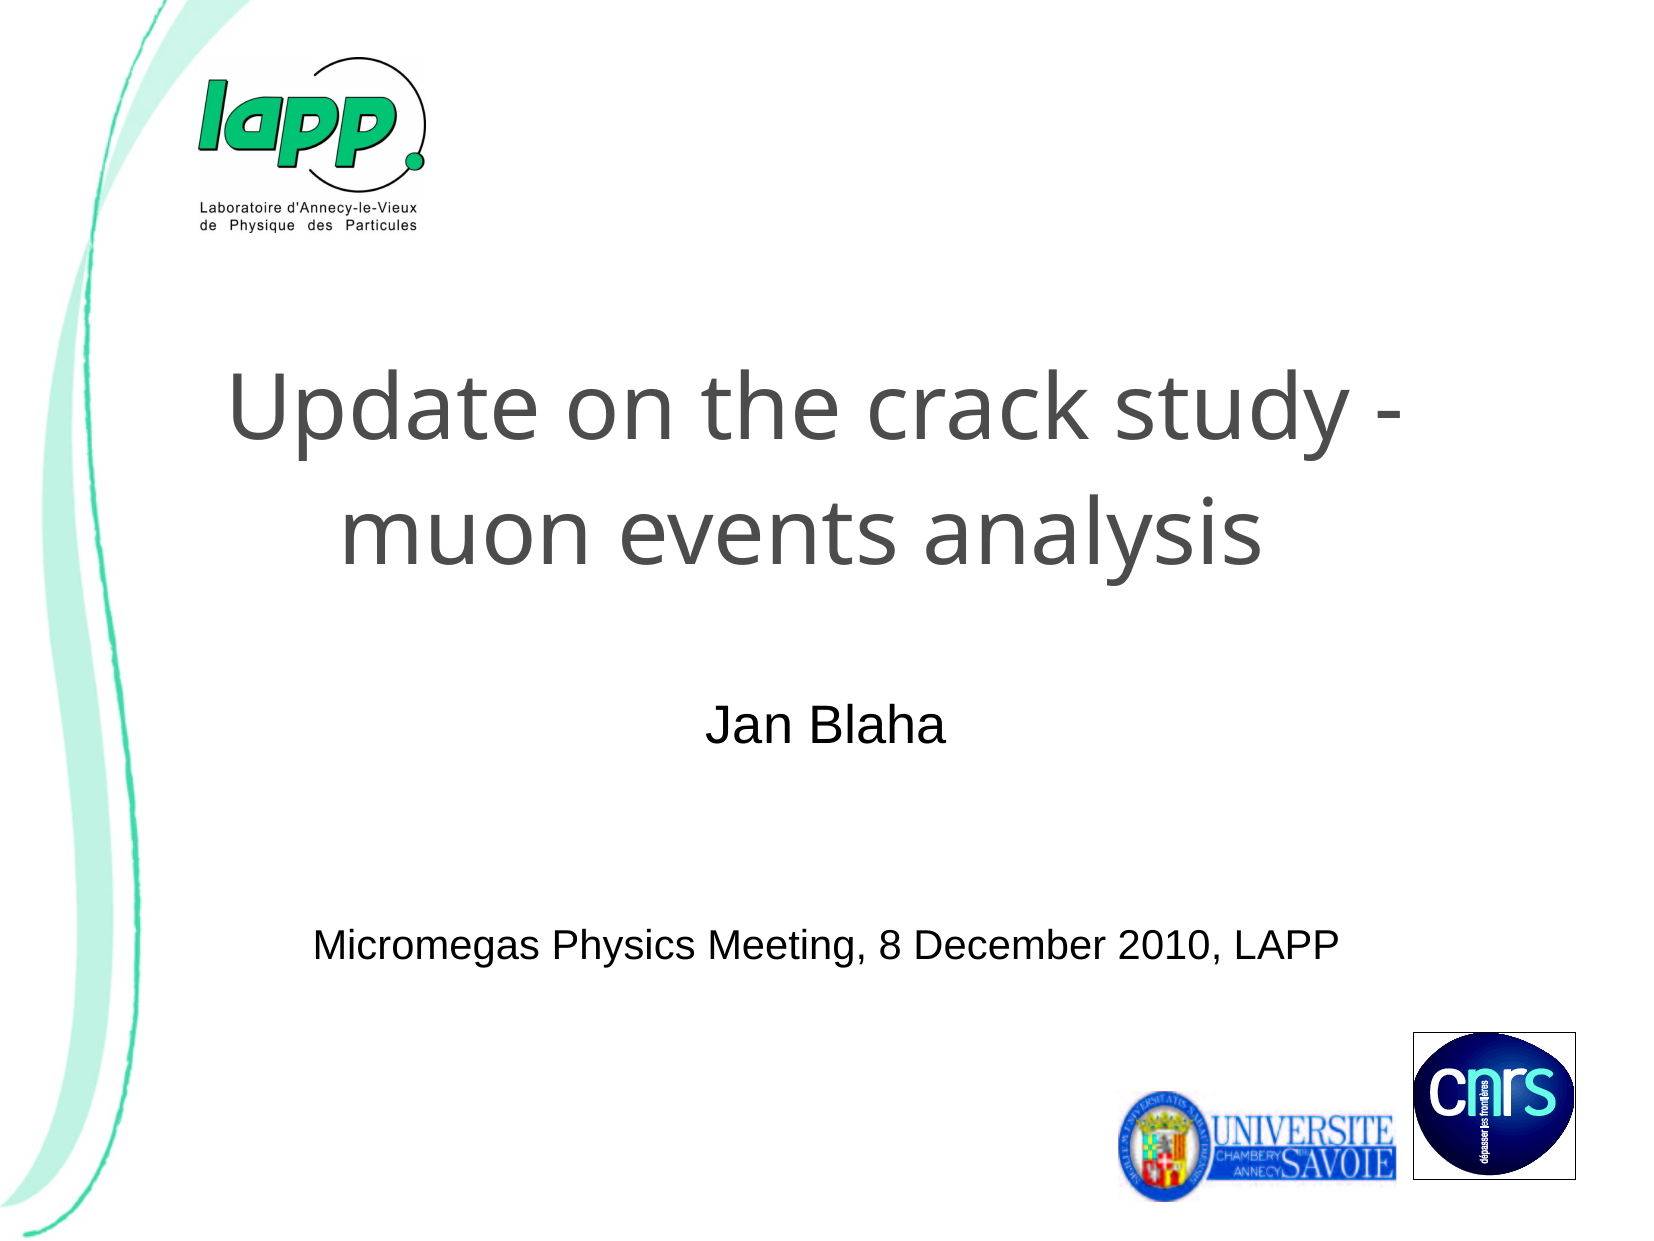

# Update on the crack study - muon events analysis Jan Blaha Micromegas Physics Meeting, 8 December 2010, LAPP